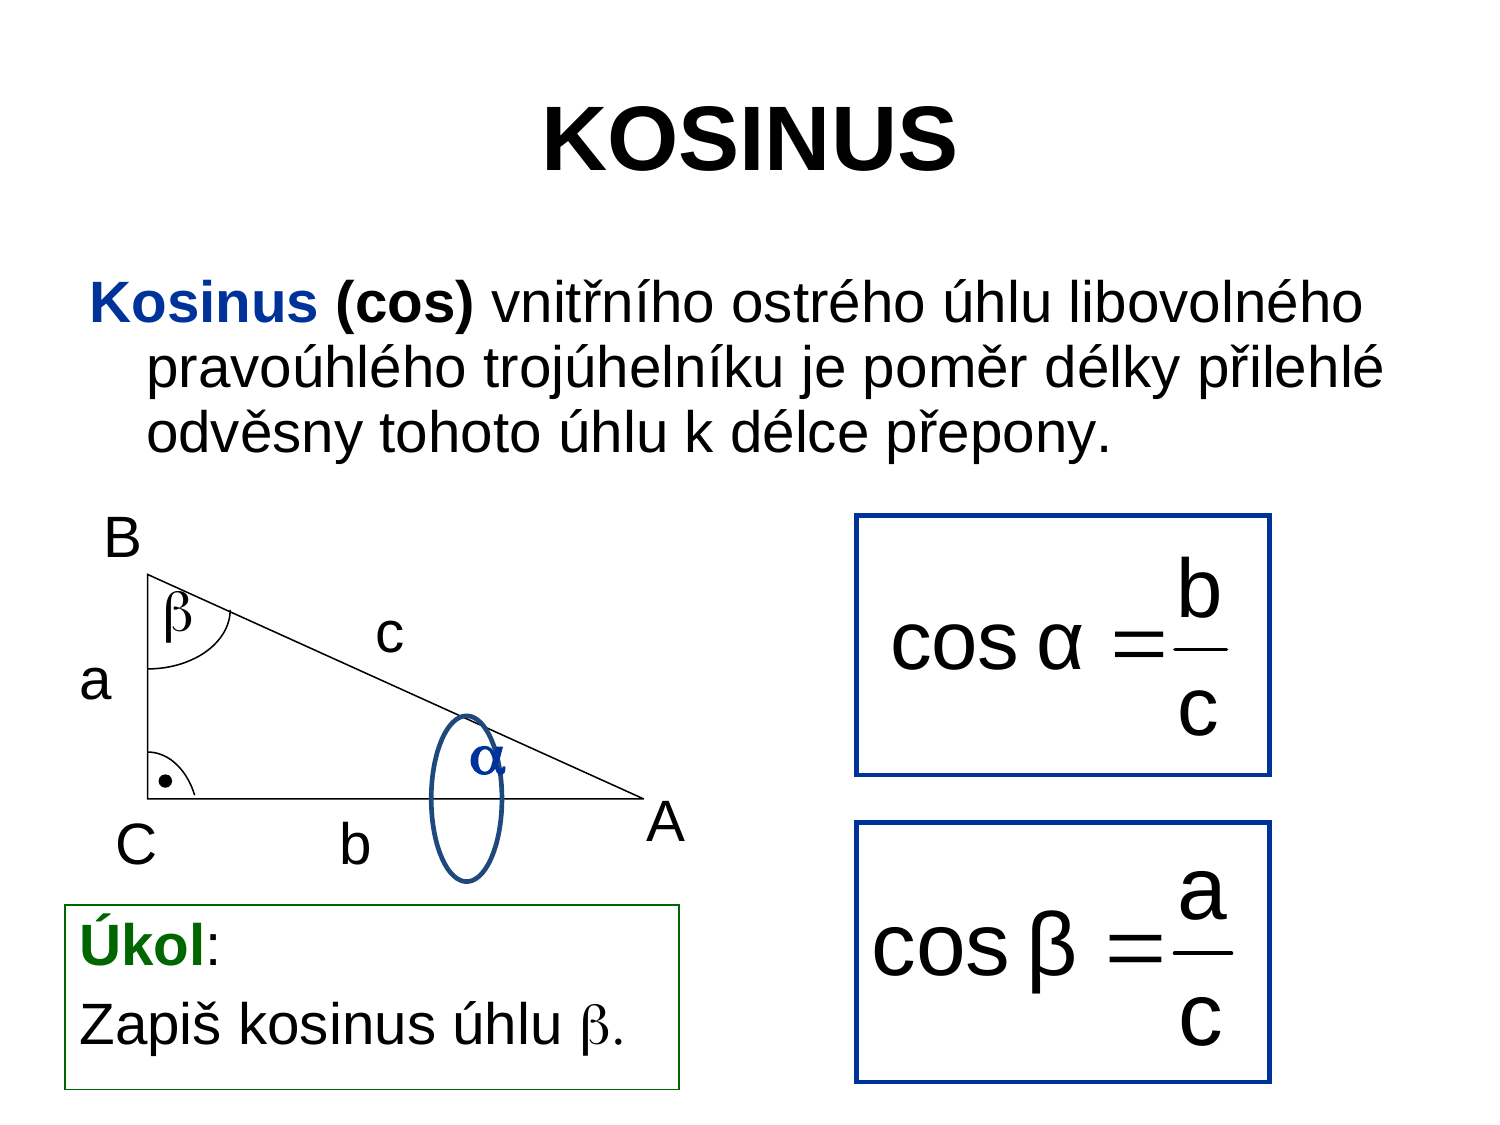

# KOSINUS
Kosinus (cos) vnitřního ostrého úhlu libovolného pravoúhlého trojúhelníku je poměr délky přilehlé odvěsny tohoto úhlu k délce přepony.
B

c
a

A
C
b
Úkol:
Zapiš kosinus úhlu 